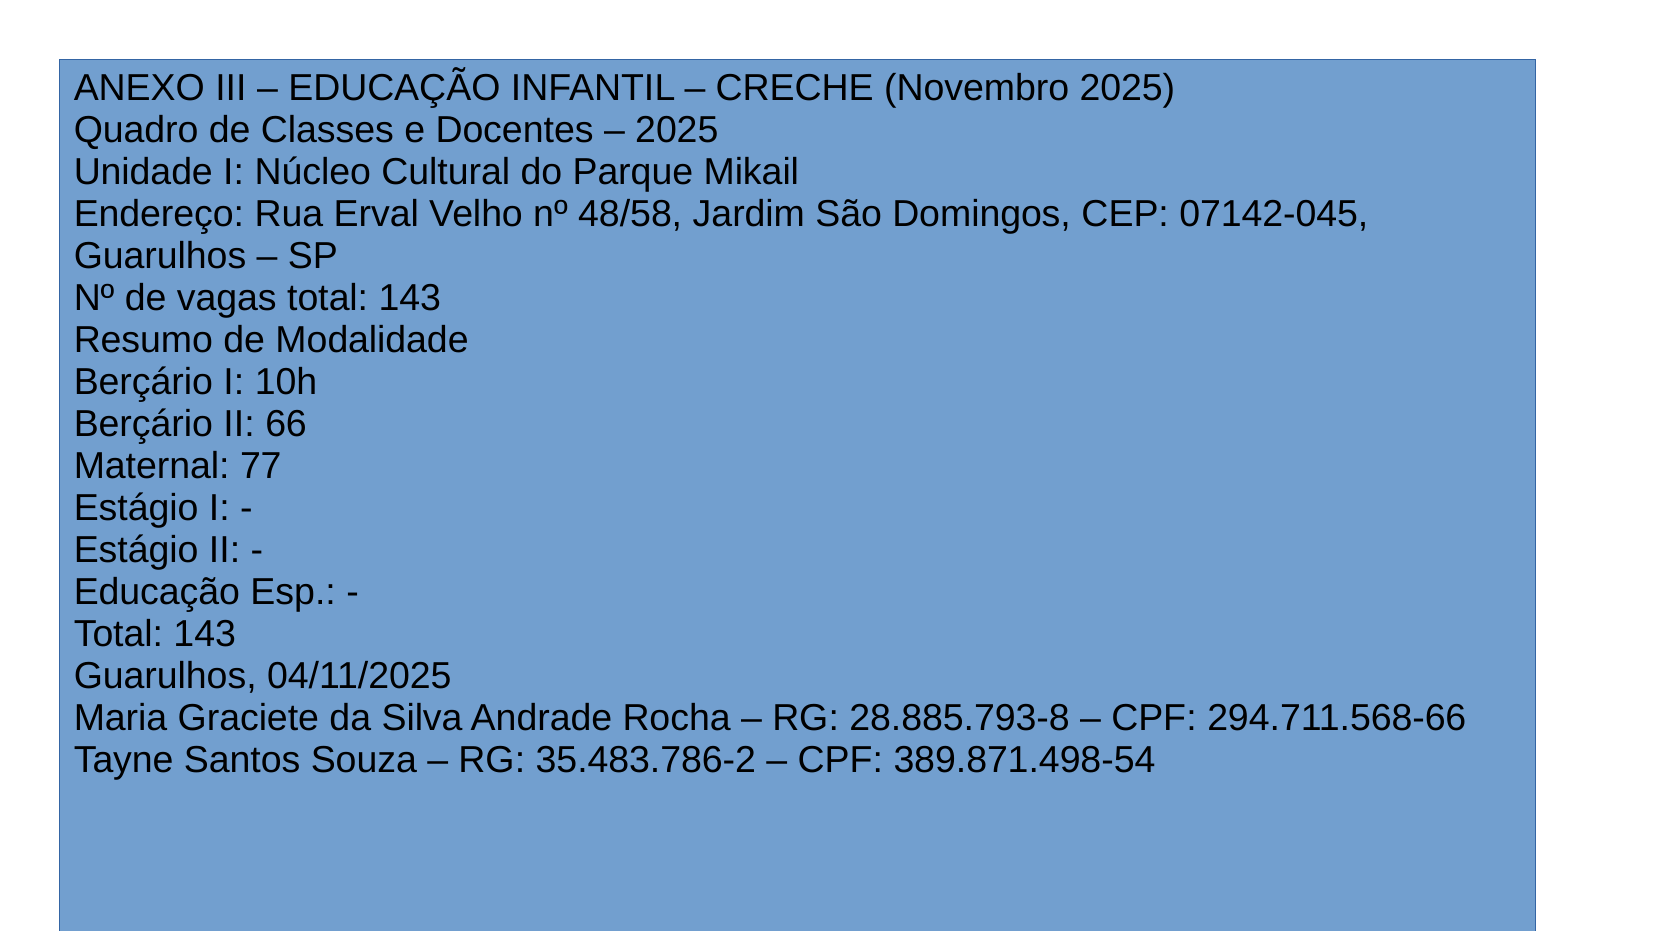

ANEXO III – EDUCAÇÃO INFANTIL – CRECHE (Novembro 2025)
Quadro de Classes e Docentes – 2025
Unidade I: Núcleo Cultural do Parque Mikail
Endereço: Rua Erval Velho nº 48/58, Jardim São Domingos, CEP: 07142-045, Guarulhos – SP
Nº de vagas total: 143
Resumo de Modalidade
Berçário I: 10h
Berçário II: 66
Maternal: 77
Estágio I: -
Estágio II: -
Educação Esp.: -
Total: 143
Guarulhos, 04/11/2025
Maria Graciete da Silva Andrade Rocha – RG: 28.885.793-8 – CPF: 294.711.568-66
Tayne Santos Souza – RG: 35.483.786-2 – CPF: 389.871.498-54